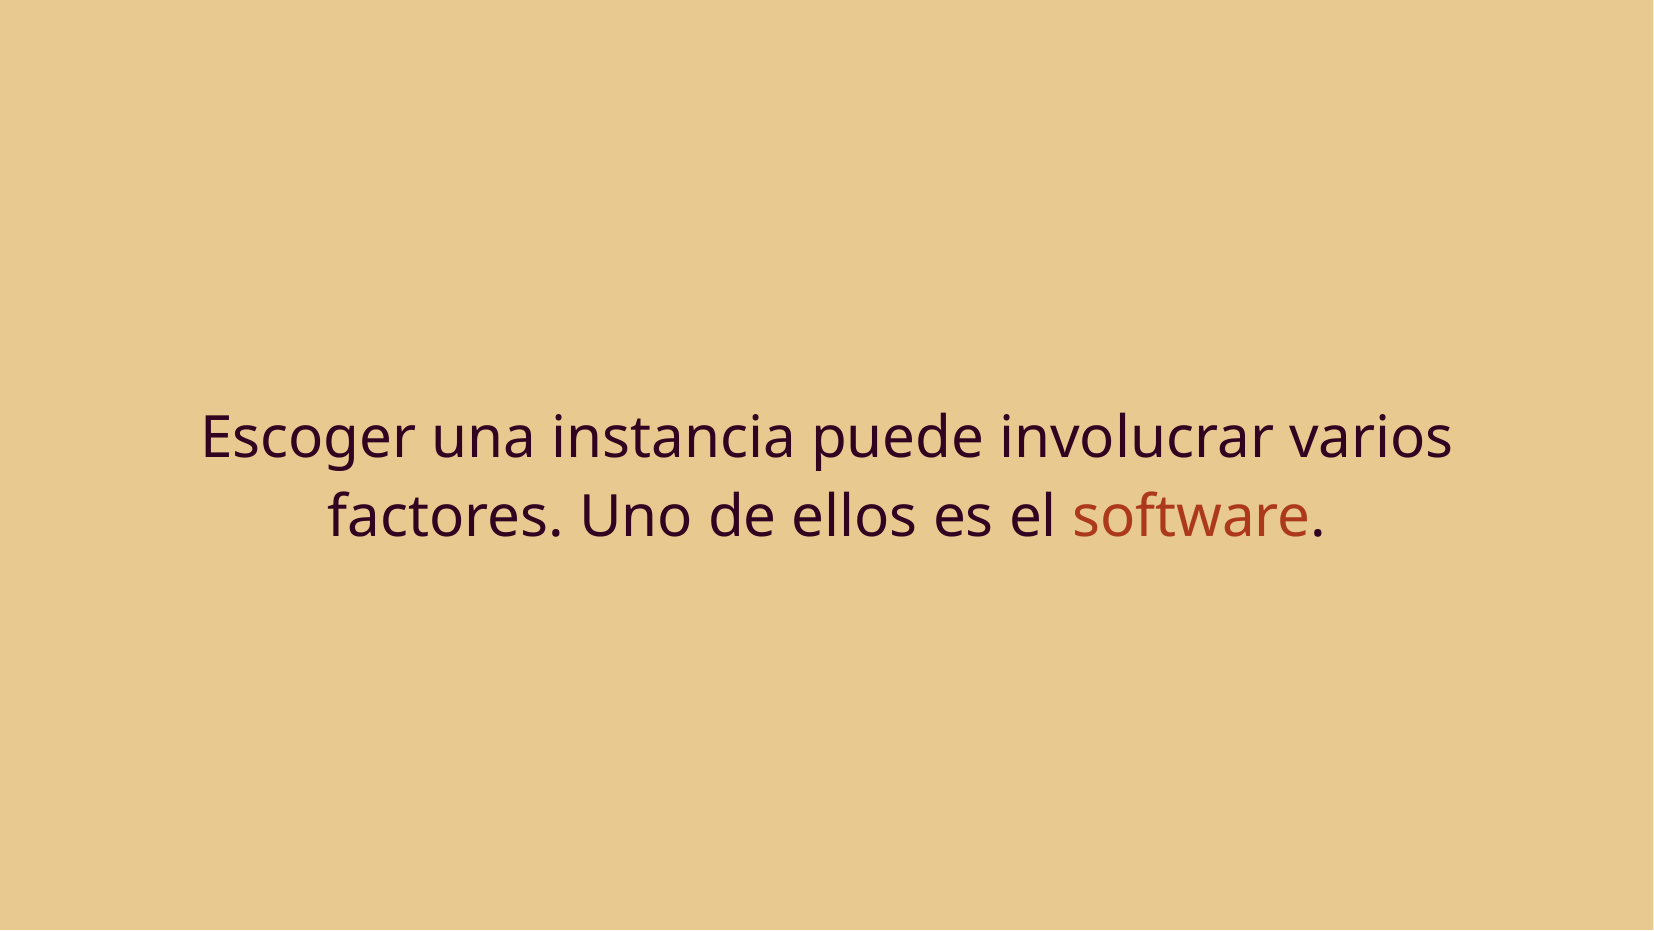

Escoger una instancia puede involucrar varios factores. Uno de ellos es el software.